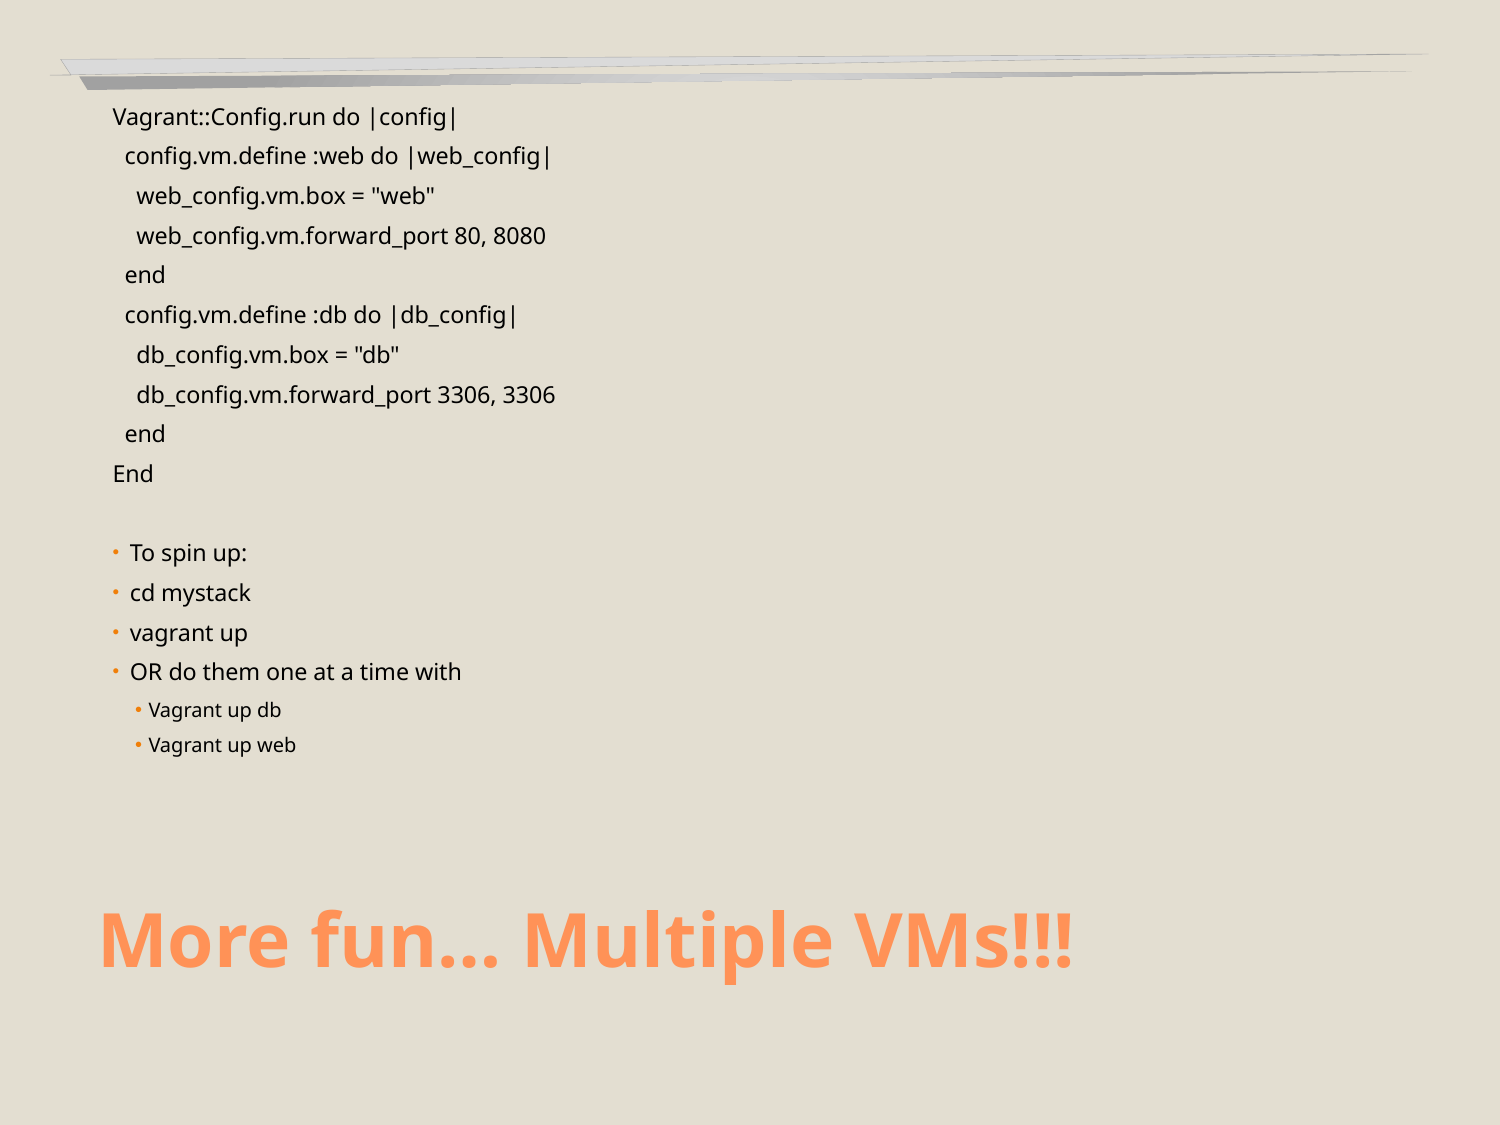

Vagrant::Config.run do |config|
 config.vm.define :web do |web_config|
 web_config.vm.box = "web"
 web_config.vm.forward_port 80, 8080
 end
 config.vm.define :db do |db_config|
 db_config.vm.box = "db"
 db_config.vm.forward_port 3306, 3306
 end
End
To spin up:
cd mystack
vagrant up
OR do them one at a time with
Vagrant up db
Vagrant up web
# More fun… Multiple VMs!!!